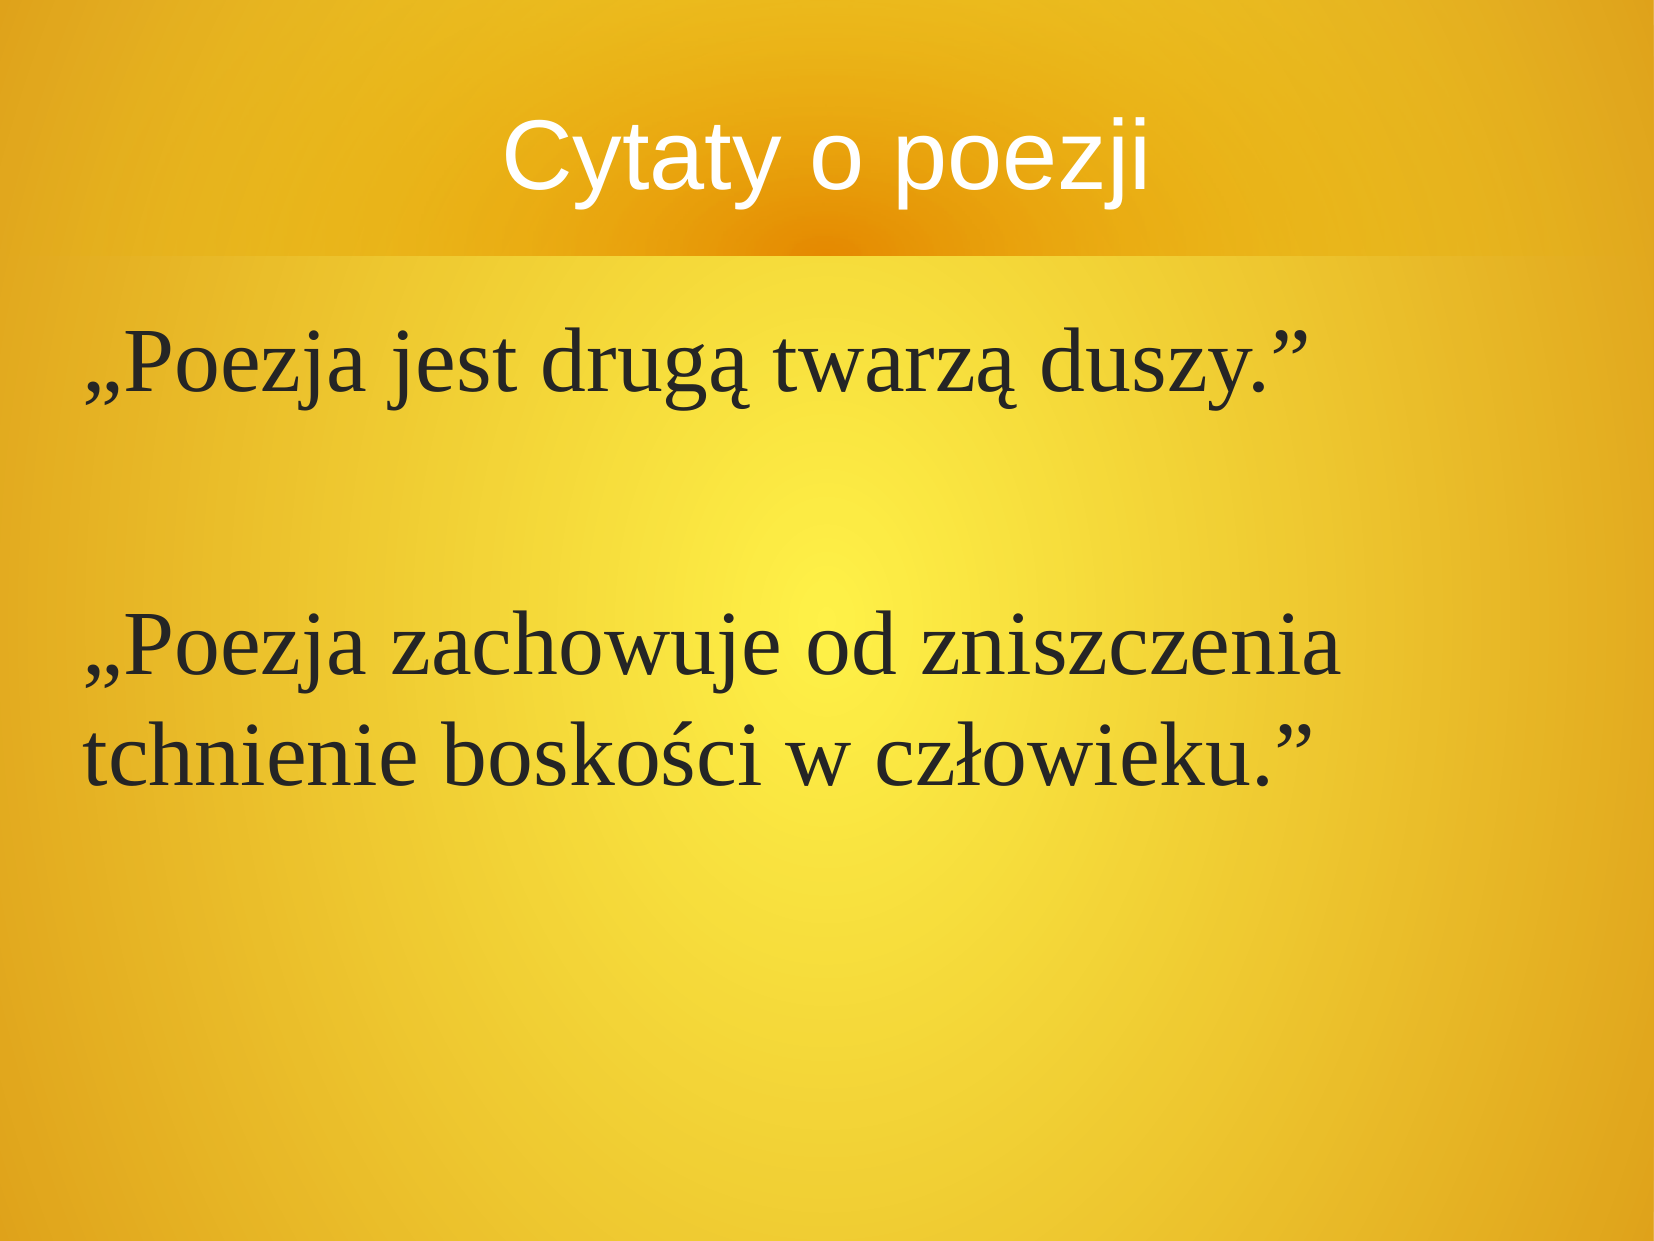

# Cytaty o poezji
„Poezja jest drugą twarzą duszy.”
„Poezja zachowuje od zniszczenia tchnienie boskości w człowieku.”